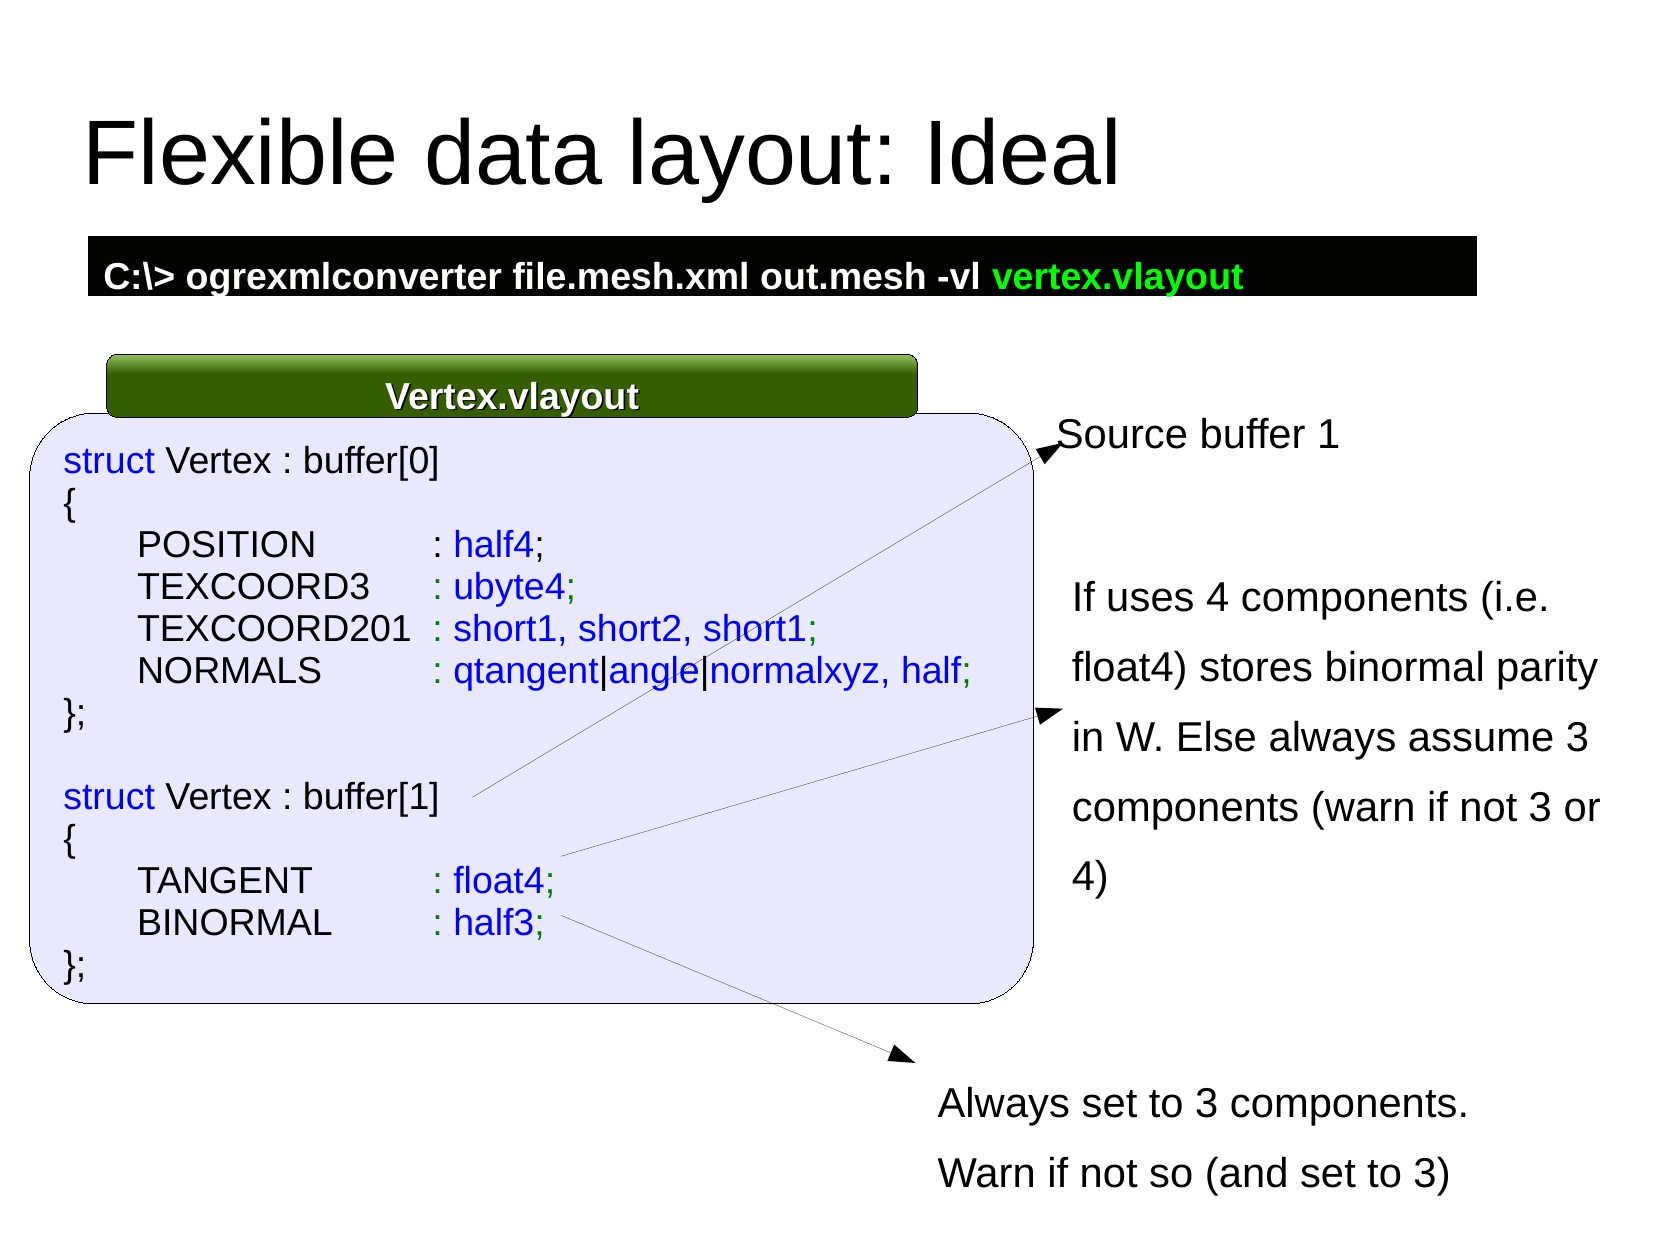

# Flexible data layout: Ideal
C:\> ogrexmlconverter file.mesh.xml out.mesh -vl vertex.vlayout
Vertex.vlayout
struct Vertex : buffer[0]
{
	POSITION		: half4;
	TEXCOORD3	: ubyte4;
	TEXCOORD201	: short1, short2, short1;
	NORMALS 		: qtangent|angle|normalxyz, half;
};
struct Vertex : buffer[1]
{
	TANGENT		: float4;
	BINORMAL		: half3;
};
Source buffer 1
If uses 4 components (i.e. float4) stores binormal parity in W. Else always assume 3 components (warn if not 3 or 4)
Always set to 3 components.
Warn if not so (and set to 3)